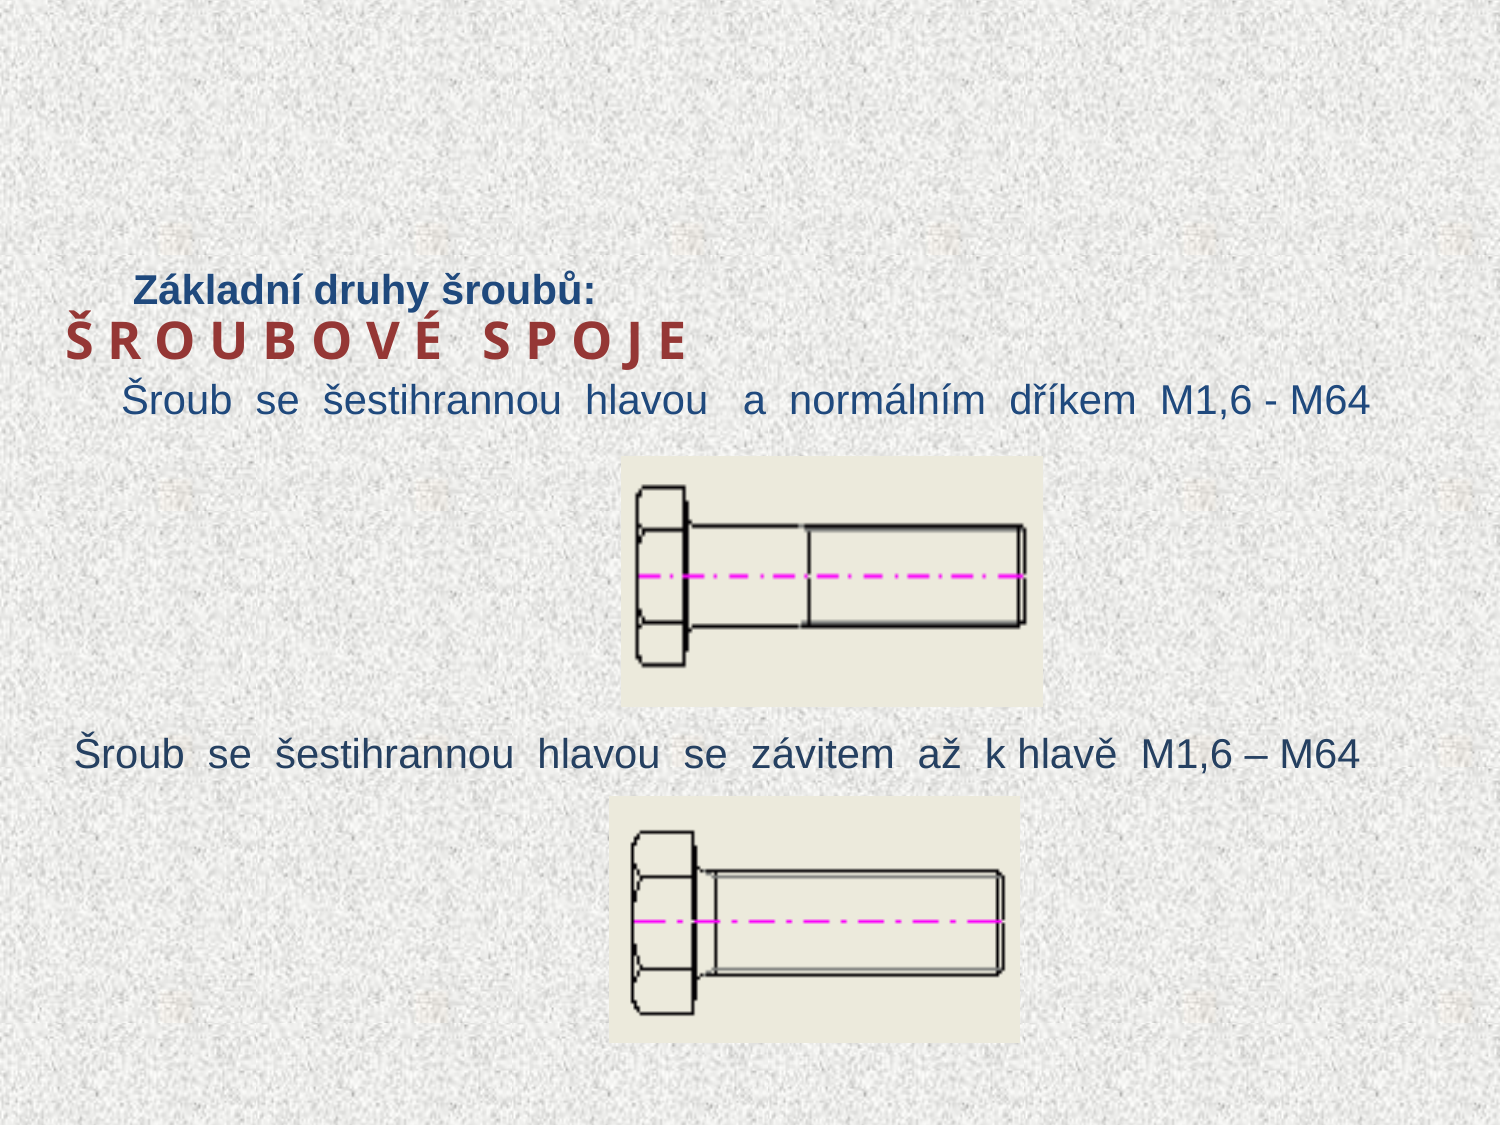

Š R O U B O V É S P O J E
# Základní druhy šroubů:
Šroub se šestihrannou hlavou a normálním dříkem M1,6 - M64
Šroub se šestihrannou hlavou se závitem až k hlavě M1,6 – M64